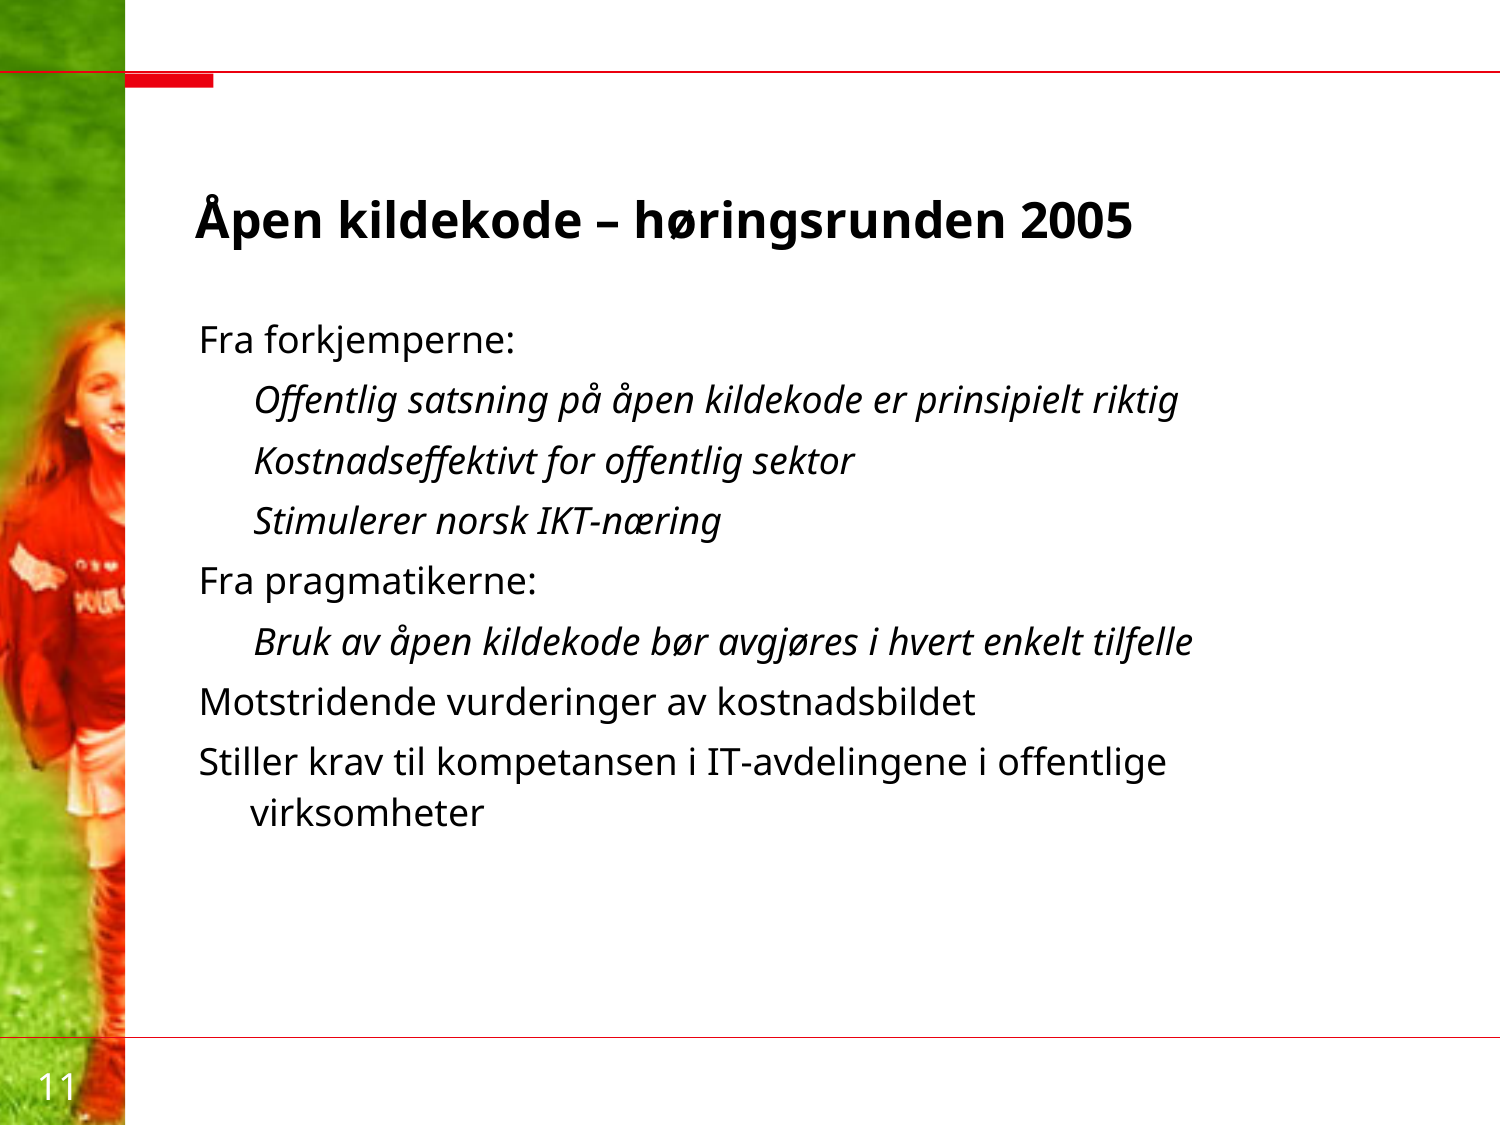

# Åpen kildekode – høringsrunden 2005
Fra forkjemperne:
Offentlig satsning på åpen kildekode er prinsipielt riktig
Kostnadseffektivt for offentlig sektor
Stimulerer norsk IKT-næring
Fra pragmatikerne:
Bruk av åpen kildekode bør avgjøres i hvert enkelt tilfelle
Motstridende vurderinger av kostnadsbildet
Stiller krav til kompetansen i IT-avdelingene i offentlige virksomheter